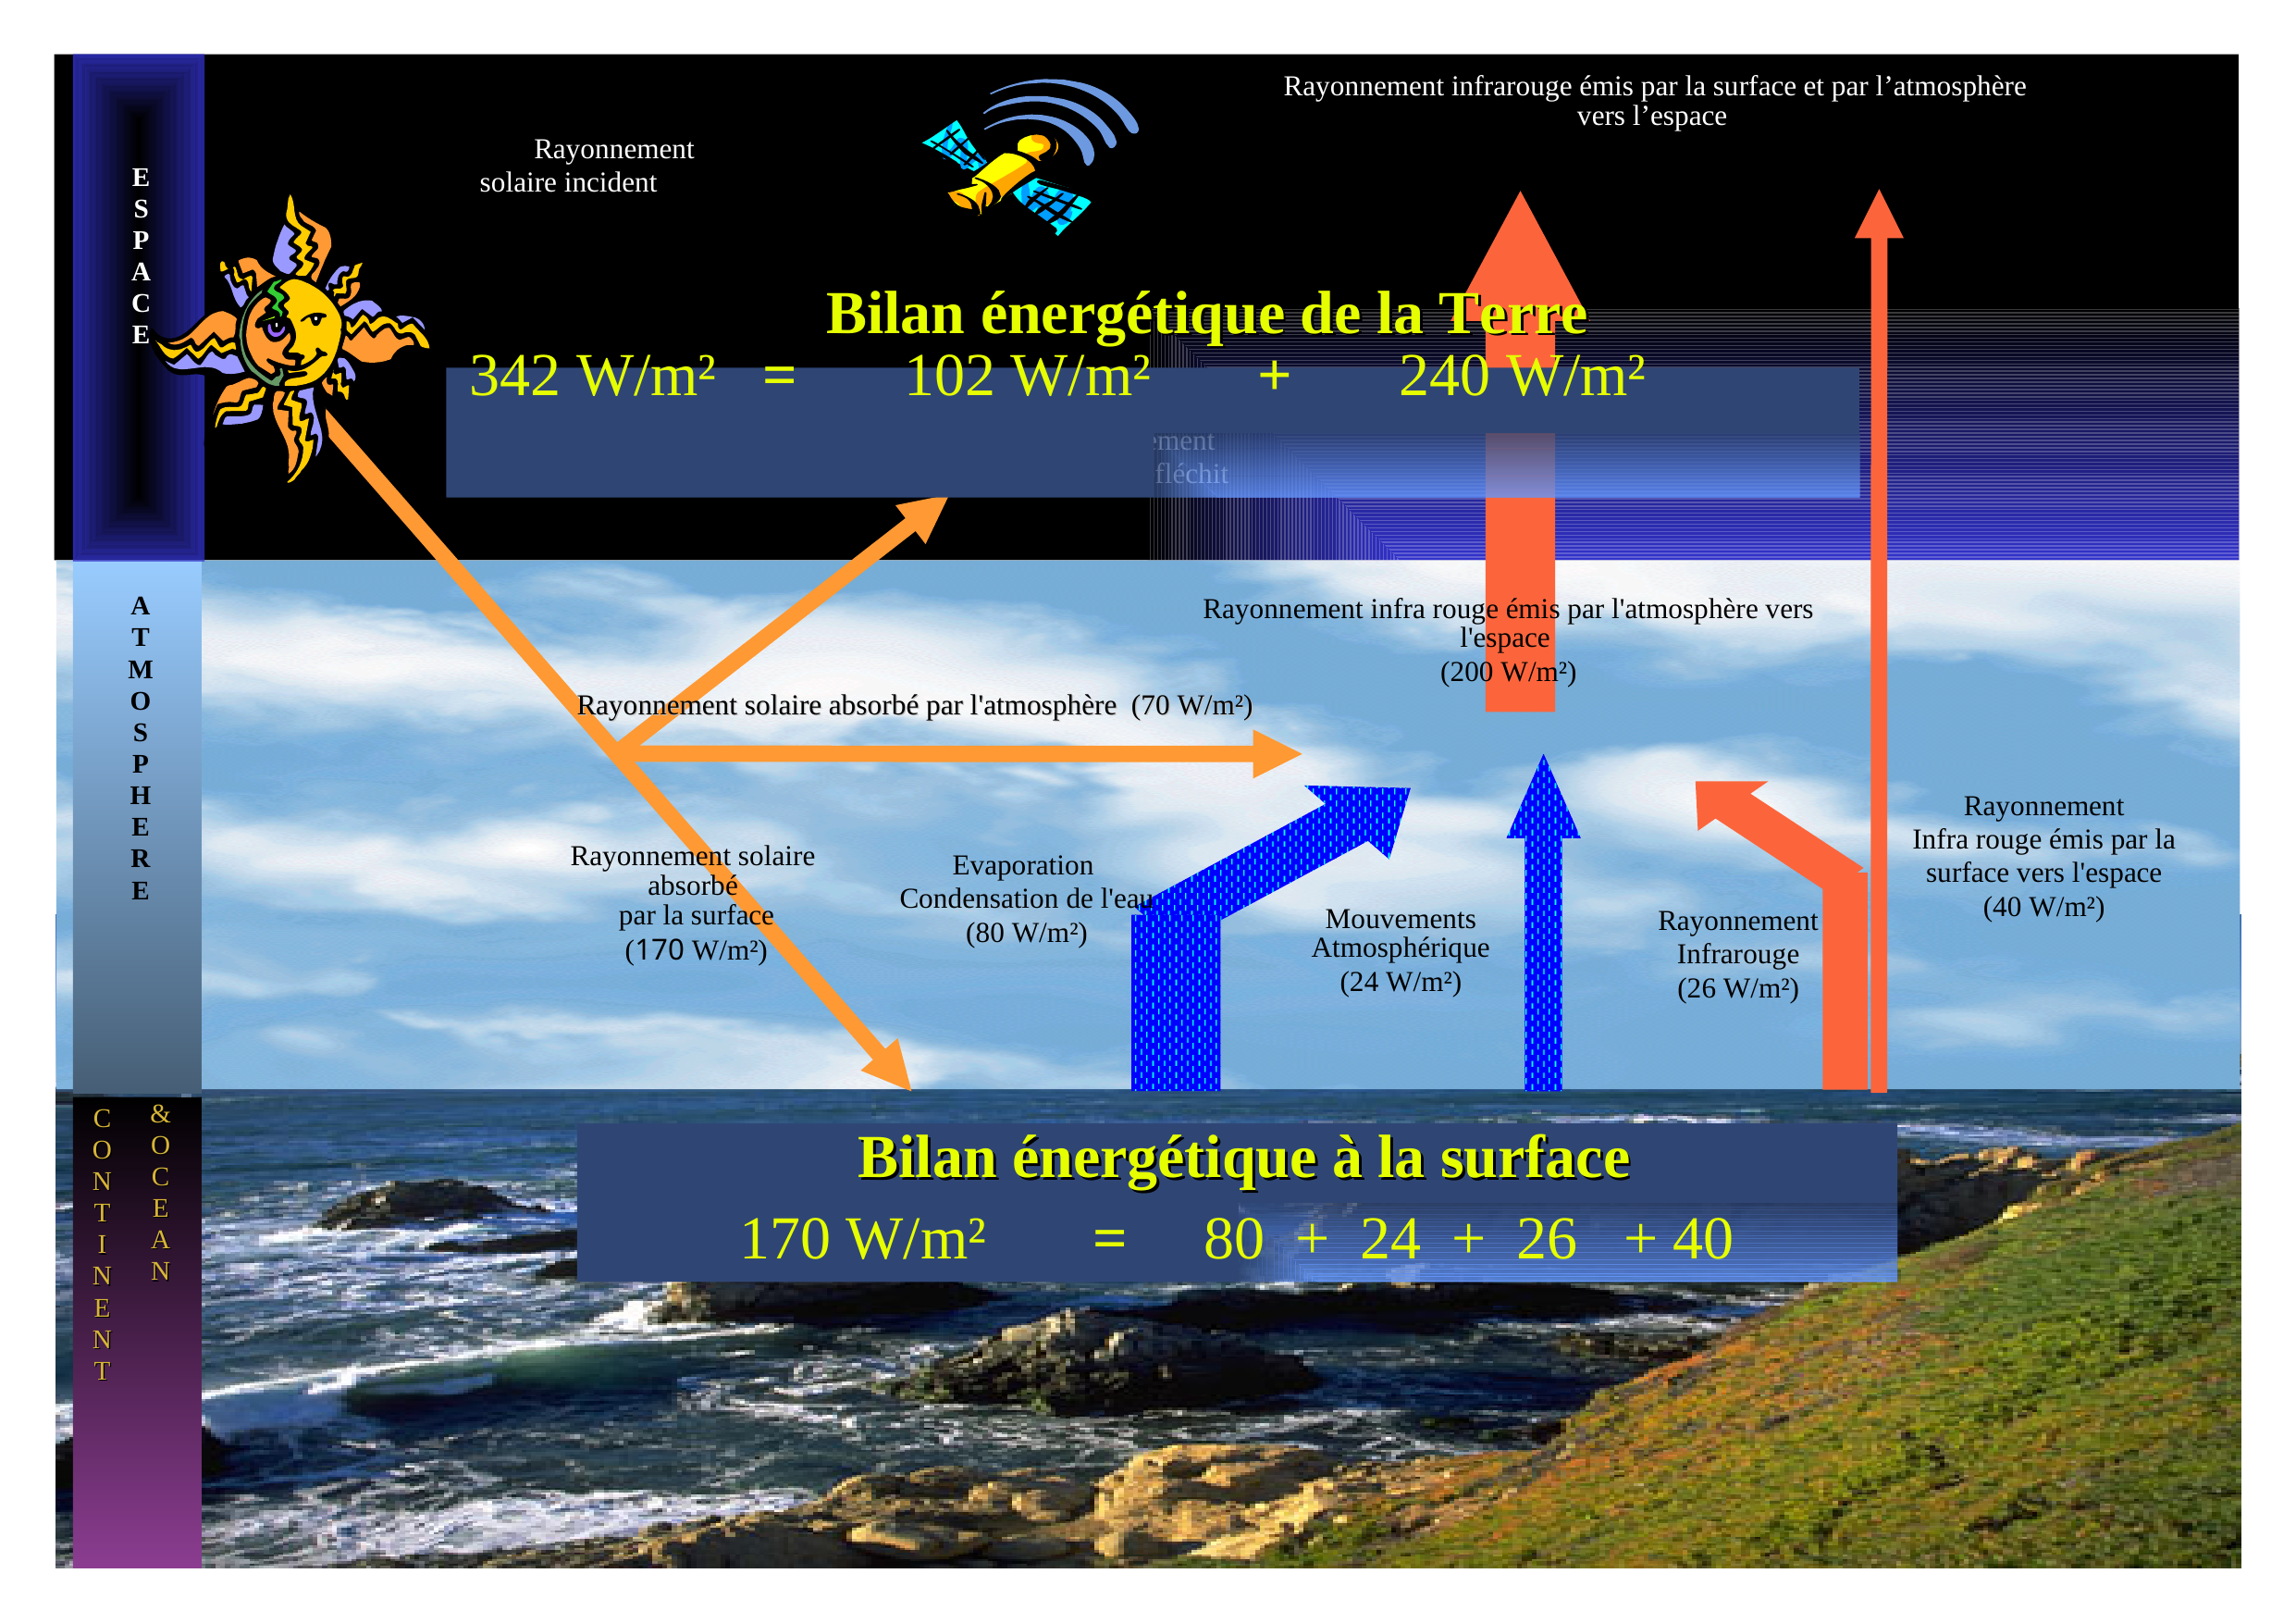

Rayonnement infrarouge émis par la surface et par l’atmosphère vers l’espace
Rayonnement
 solaire incident
E
S
P
A
C
E
 Bilan énergétique de la Terre
 342 W/m² = 102 W/m² + 240 W/m²
Rayonnement
 solaire réfléchit
A
T
M
O
S
P
H
E
R
E
Rayonnement infra rouge émis par l'atmosphère vers l'espace
(200 W/m²)
Rayonnement solaire absorbé par l'atmosphère (70 W/m²)
Rayonnement
Infra rouge émis par la surface vers l'espace
(40 W/m²)
Rayonnement solaire absorbé
 par la surface
 (170 W/m²)
Evaporation
Condensation de l'eau
(80 W/m²)
Mouvements Atmosphérique
(24 W/m²)
Rayonnement
Infrarouge
(26 W/m²)
&
O
C
E
A
N
C
O
N
T
I
N
E
N
T
 Bilan énergétique à la surface
170 W/m² = 80 + 24 + 26 + 40